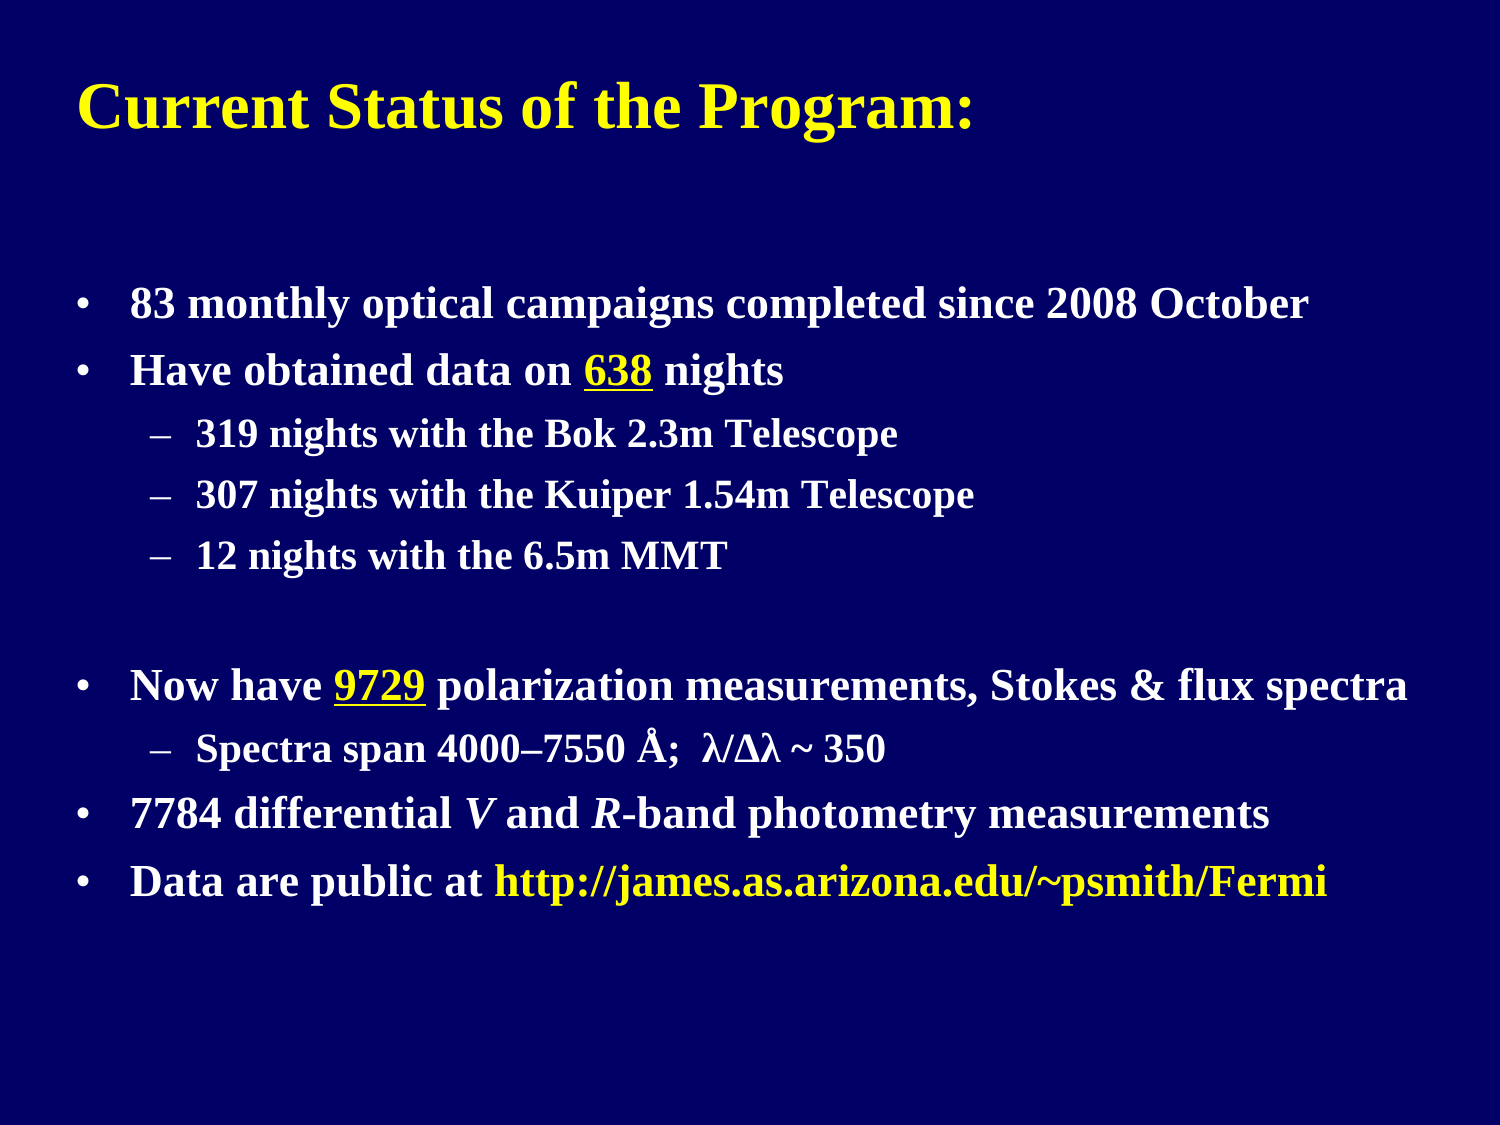

# Current Status of the Program:
83 monthly optical campaigns completed since 2008 October
Have obtained data on 638 nights
319 nights with the Bok 2.3m Telescope
307 nights with the Kuiper 1.54m Telescope
12 nights with the 6.5m MMT
Now have 9729 polarization measurements, Stokes & flux spectra
Spectra span 4000–7550 Å; λ/Δλ ~ 350
7784 differential V and R-band photometry measurements
Data are public at http://james.as.arizona.edu/~psmith/Fermi